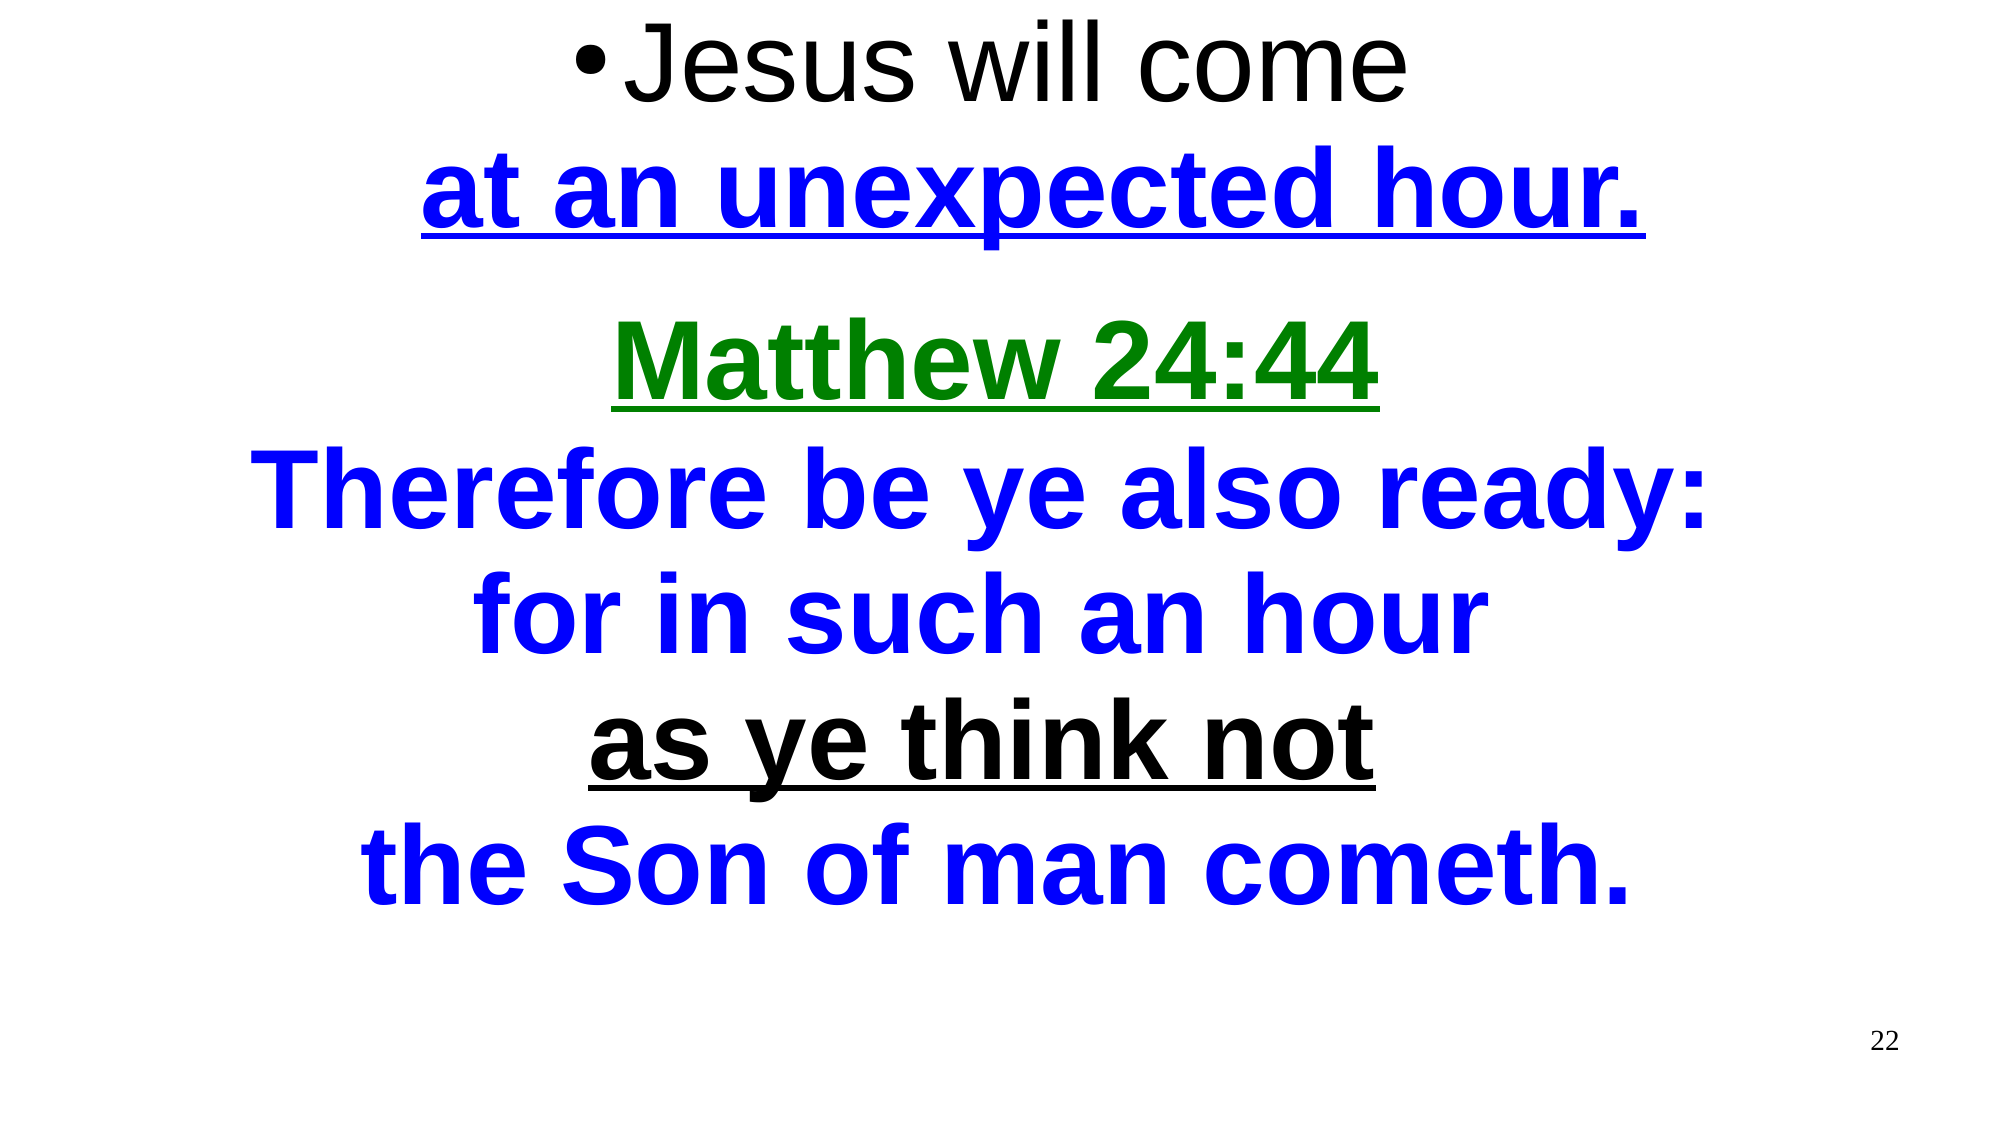

# Jesus will come at an unexpected hour.
Matthew 24:44
Therefore be ye also ready:
for in such an hour
as ye think not
the Son of man cometh.
22